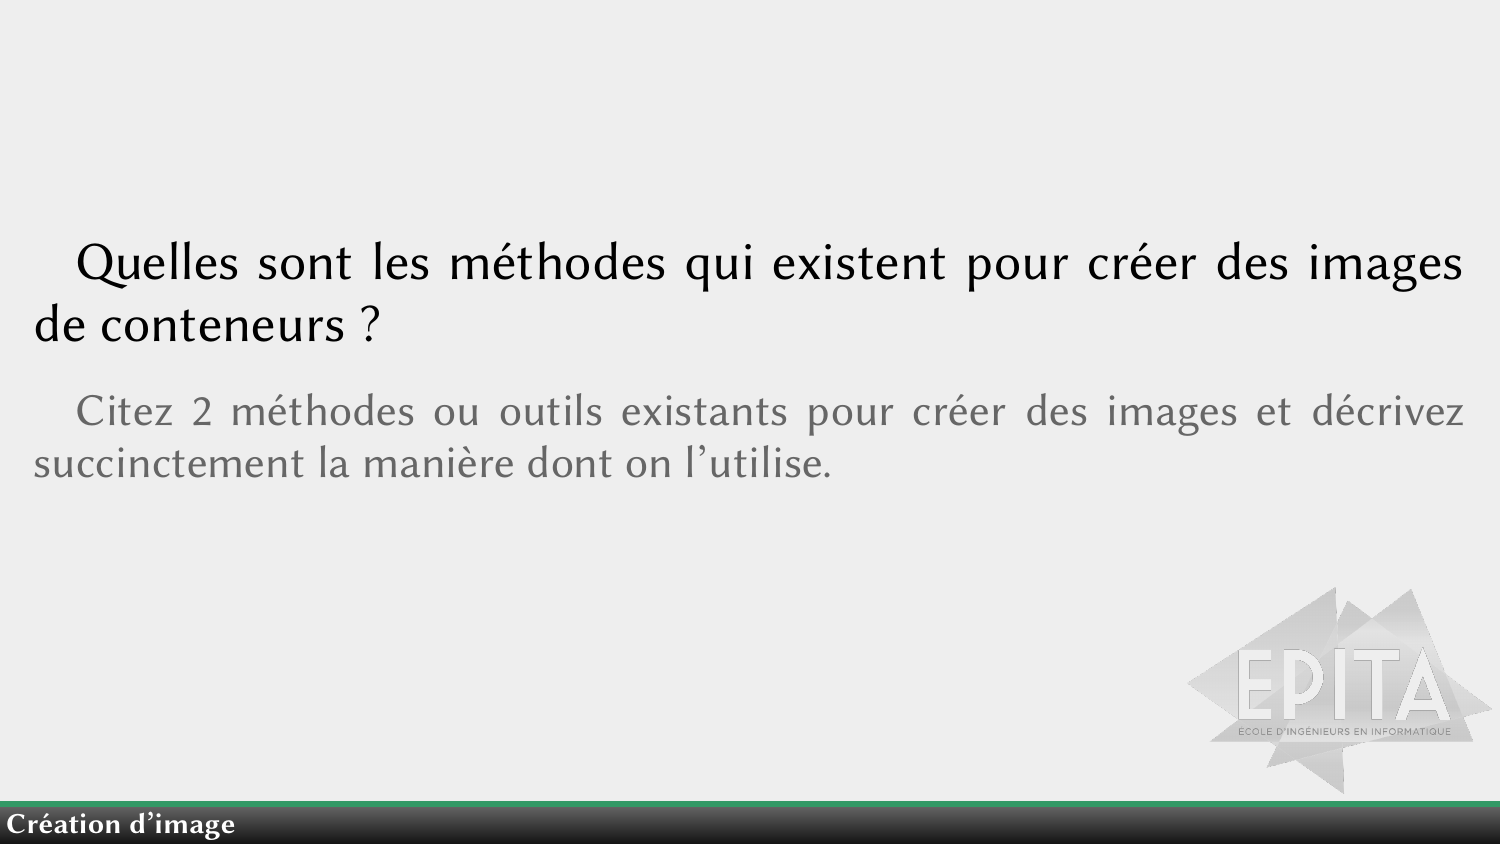

Quelles sont les méthodes qui existent pour créer des images de conteneurs ?
Citez 2 méthodes ou outils existants pour créer des images et décrivez succinctement la manière dont on l’utilise.
# Création d’image